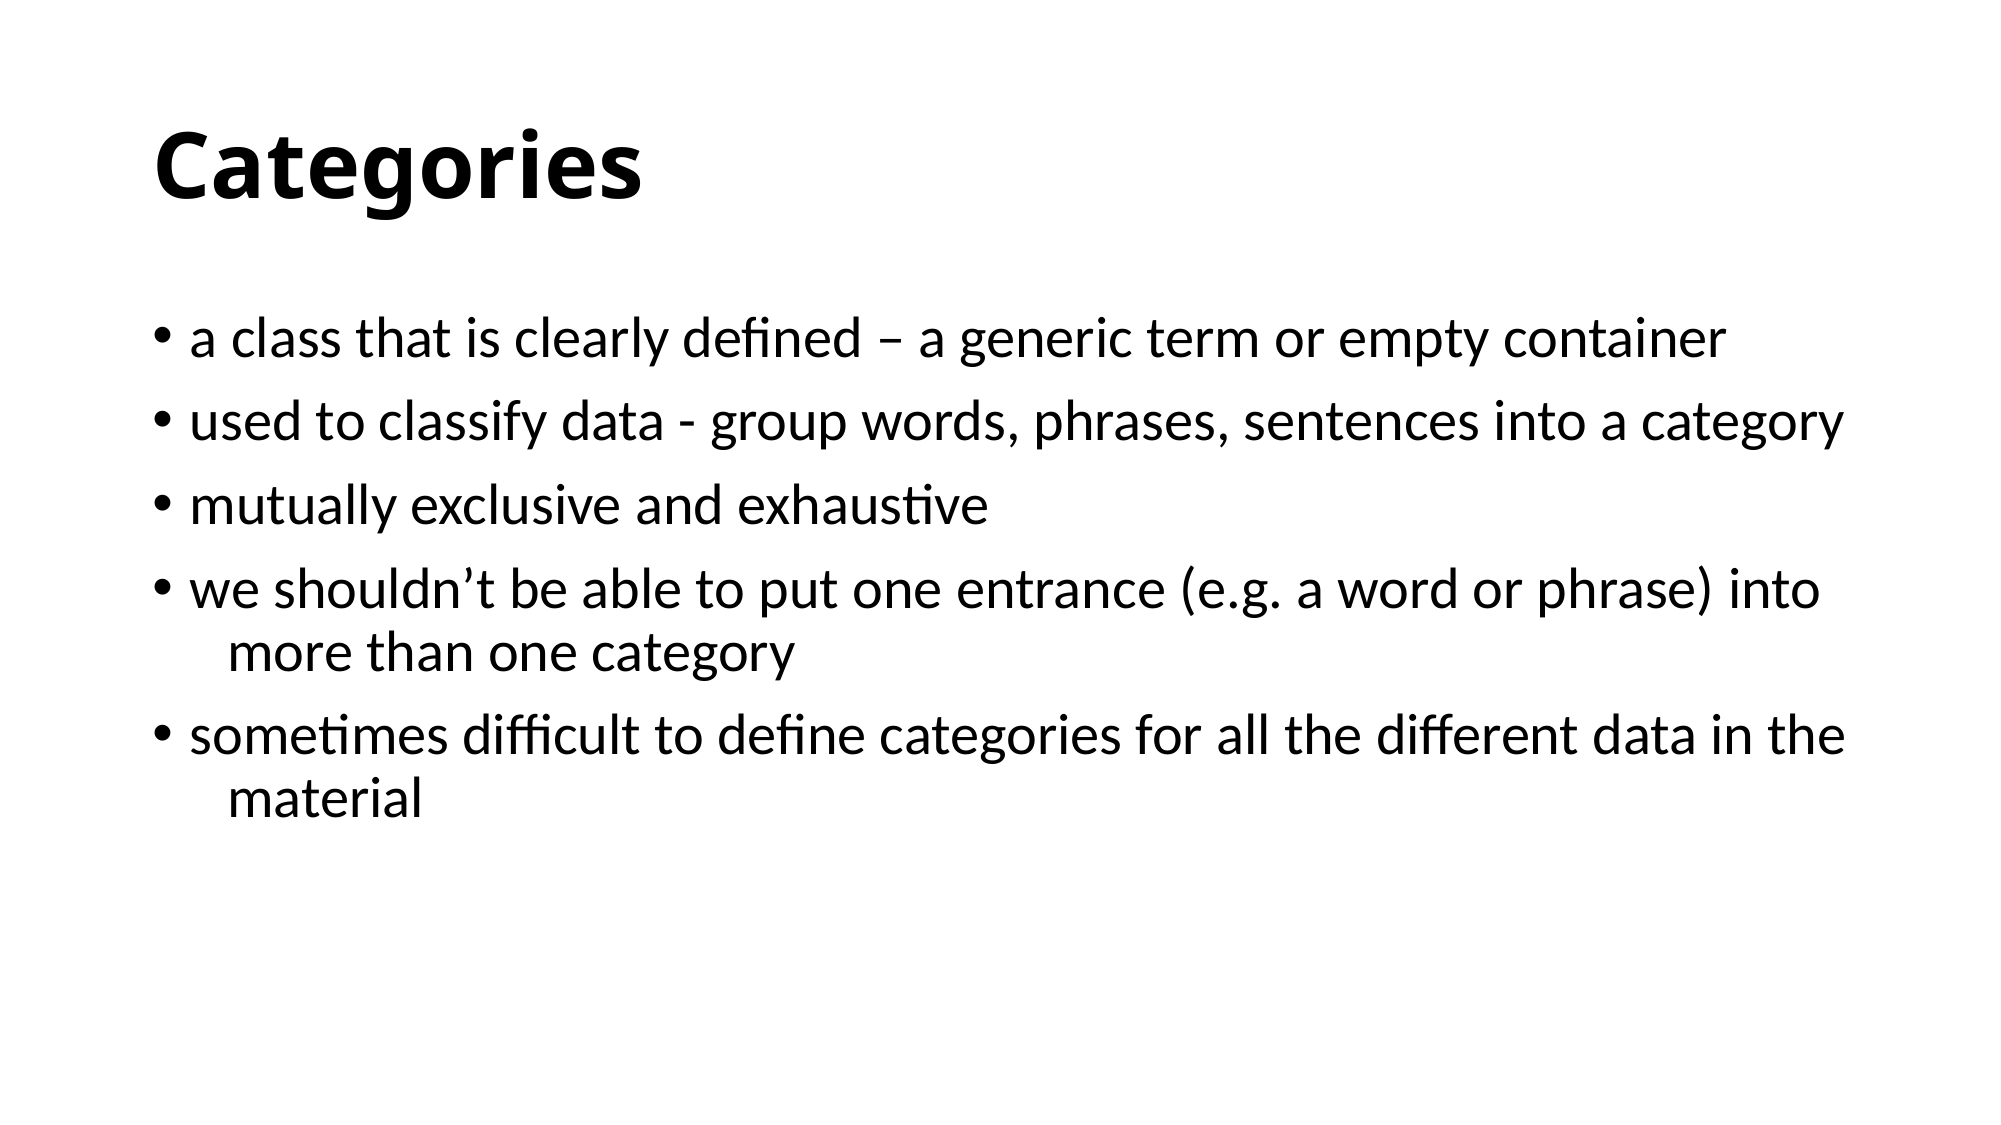

# Categories
a class that is clearly defined – a generic term or empty container
used to classify data - group words, phrases, sentences into a category
mutually exclusive and exhaustive
we shouldn’t be able to put one entrance (e.g. a word or phrase) into more than one category
sometimes difficult to define categories for all the different data in the material